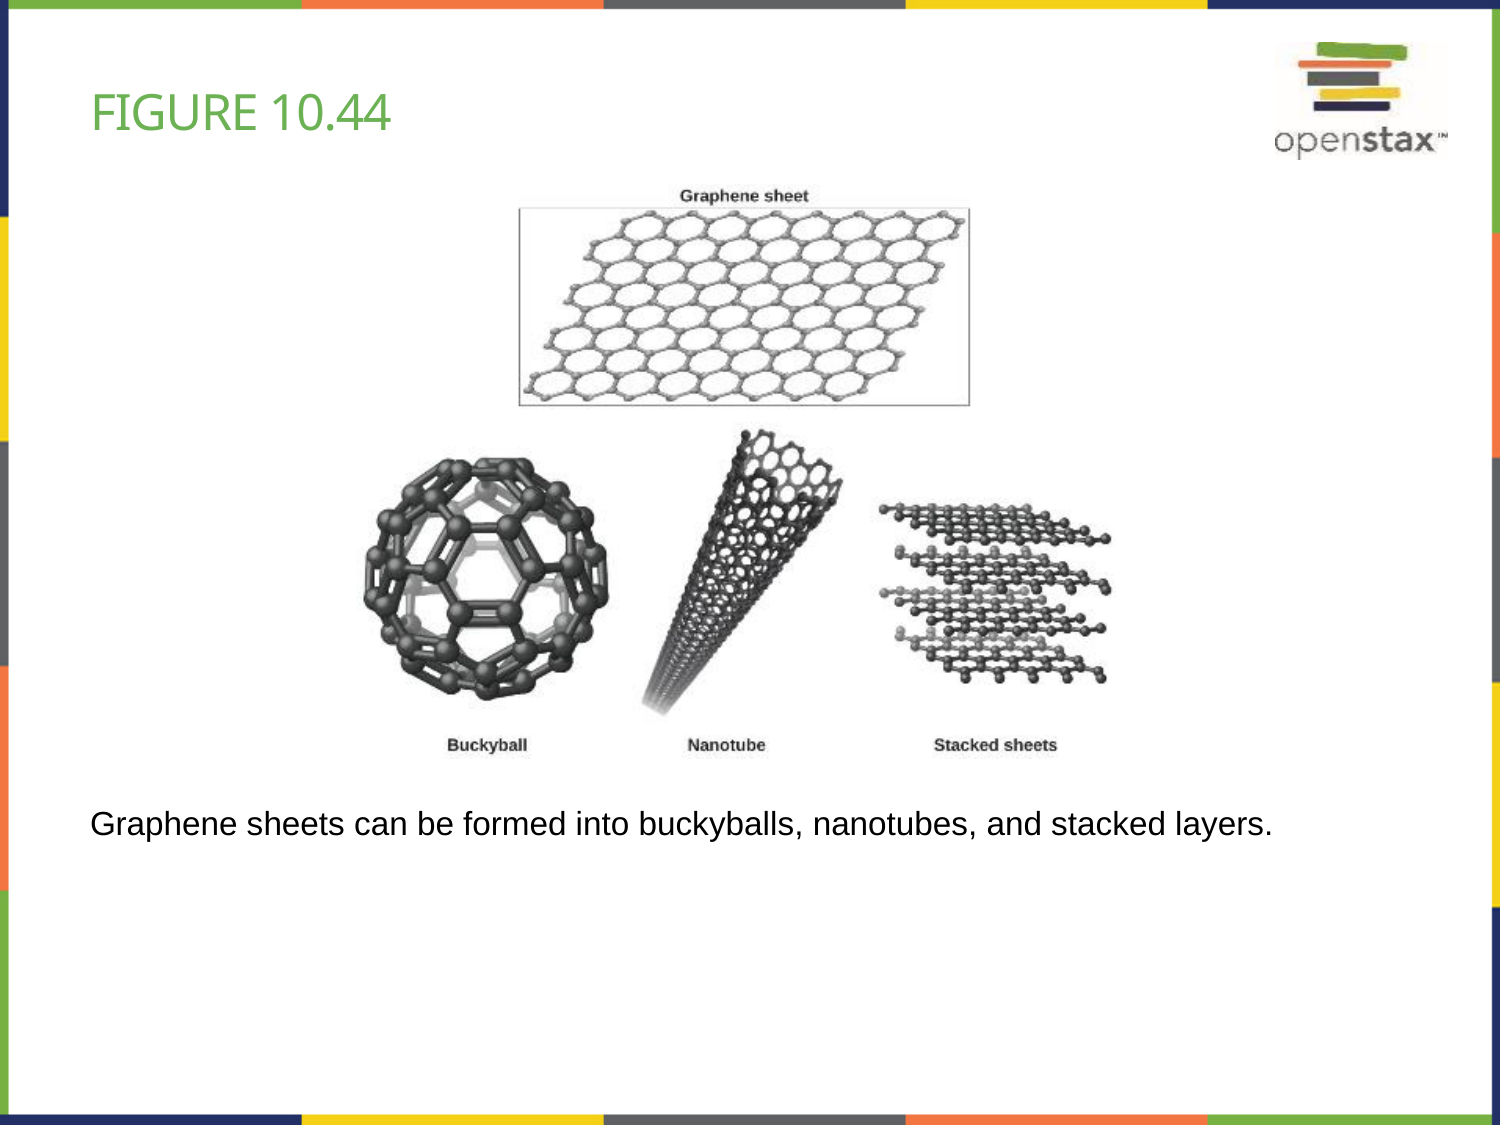

# Figure 10.44
Graphene sheets can be formed into buckyballs, nanotubes, and stacked layers.